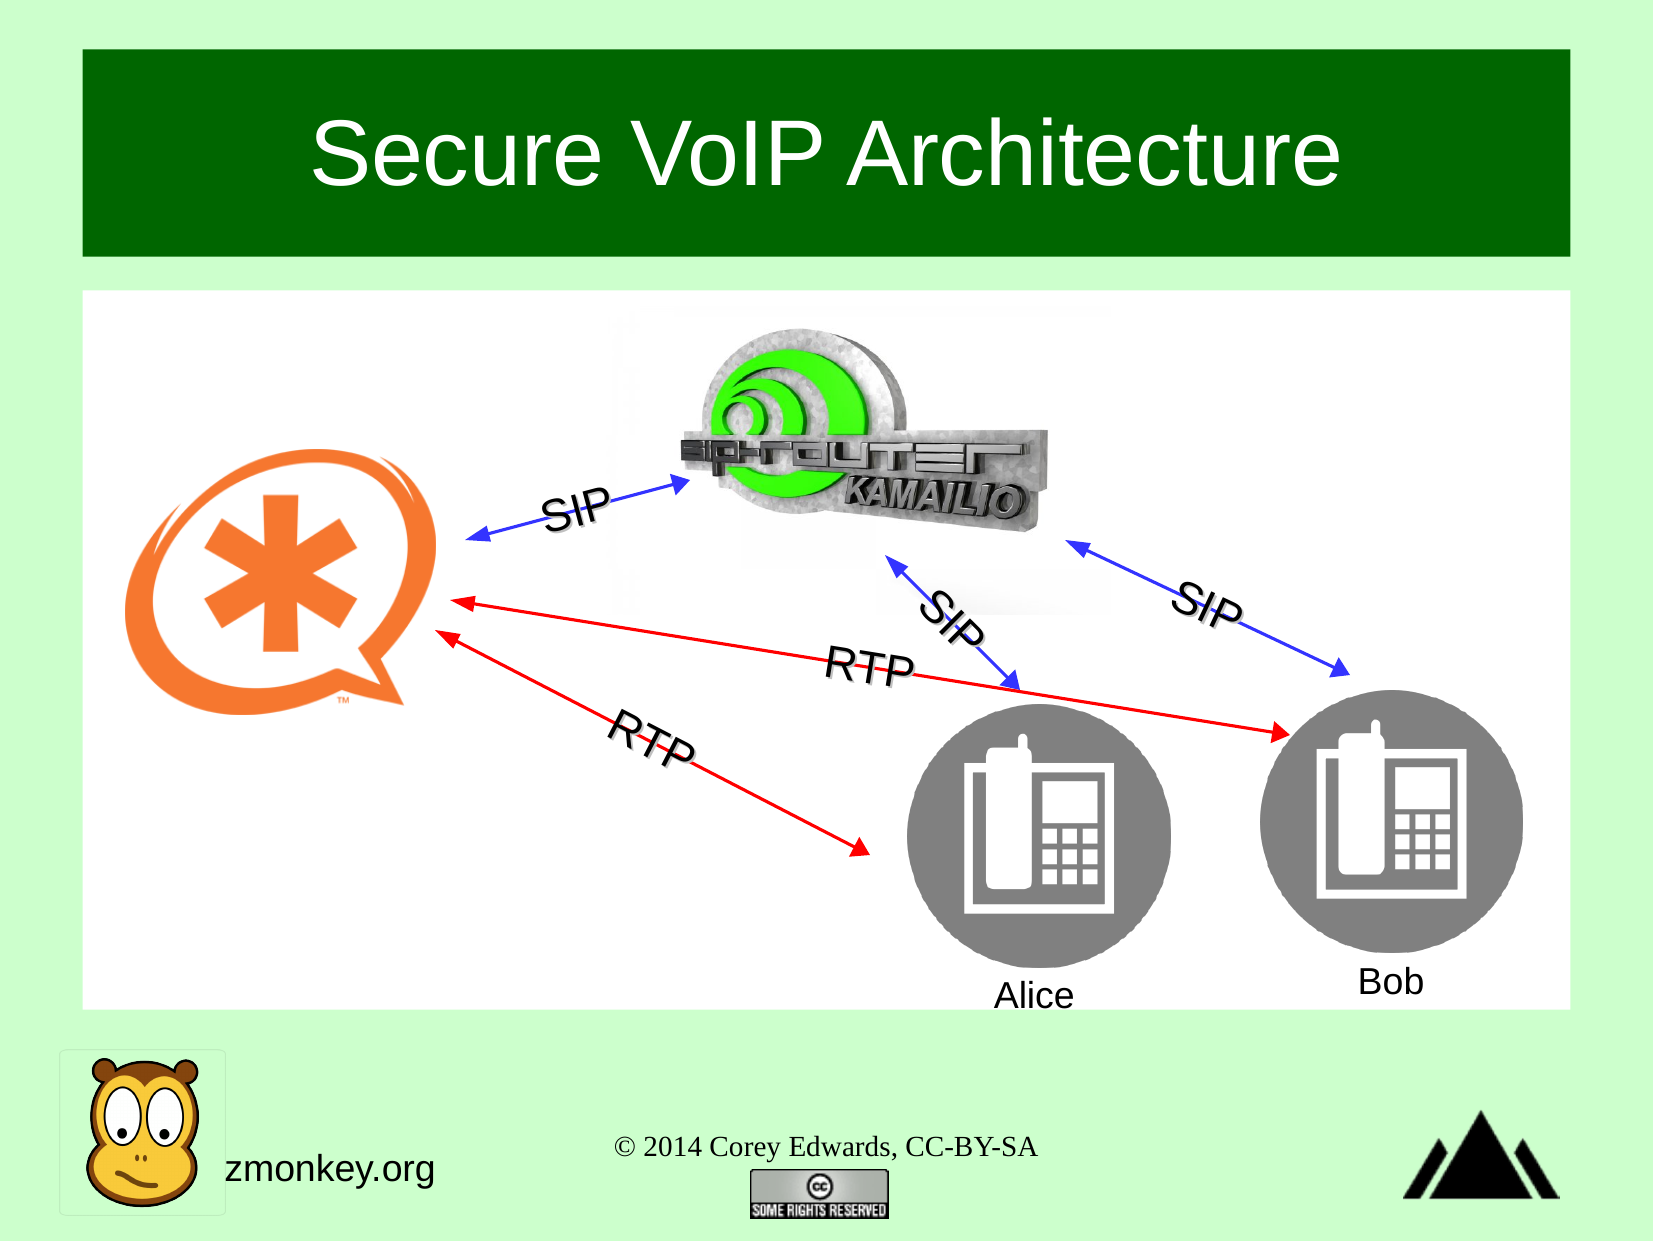

Secure VoIP Architecture
#
SIP
SIP
SIP
RTP
RTP
Bob
Alice